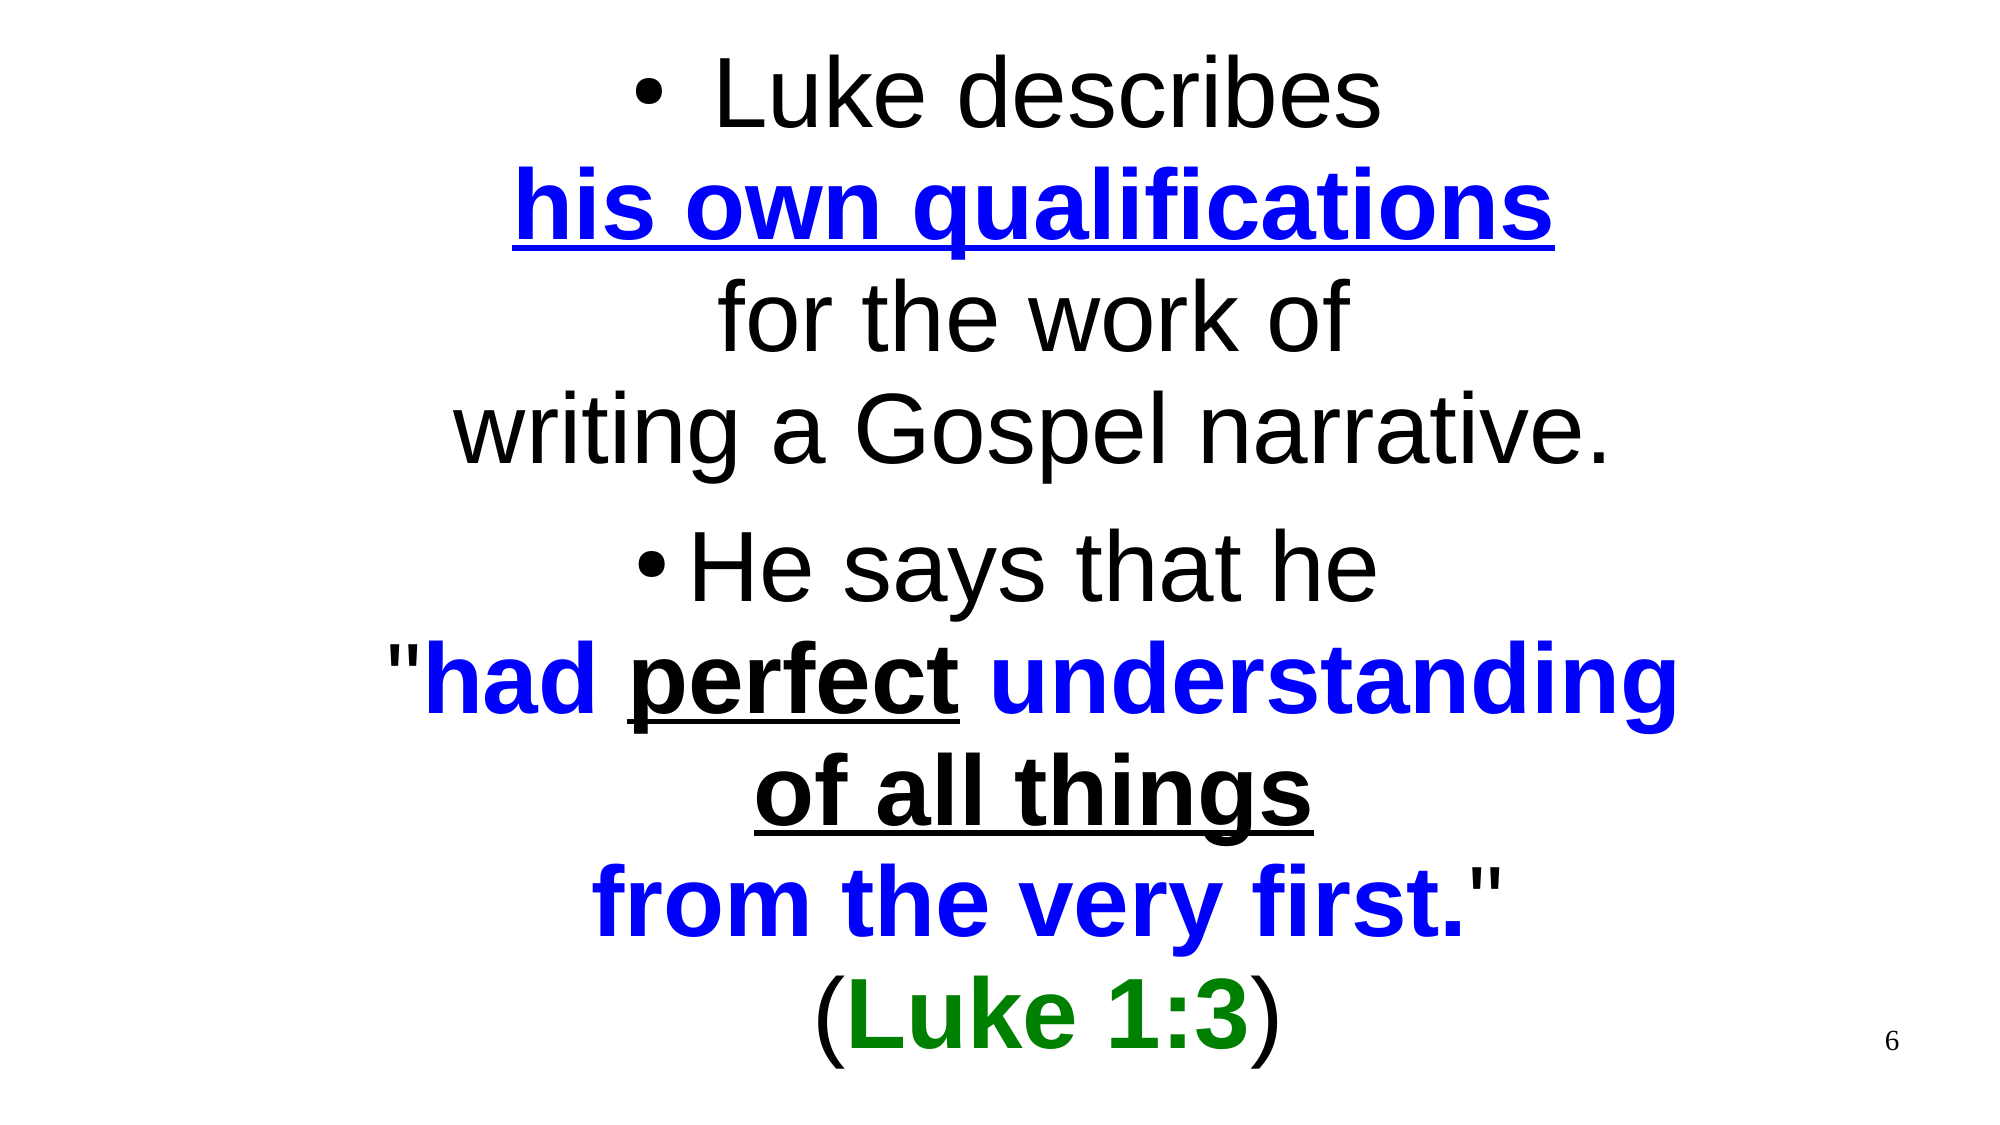

# Luke describes his own qualifications for the work of writing a Gospel narrative.
He says that he
"had perfect understanding
of all things
from the very first."
(Luke 1:3)
6